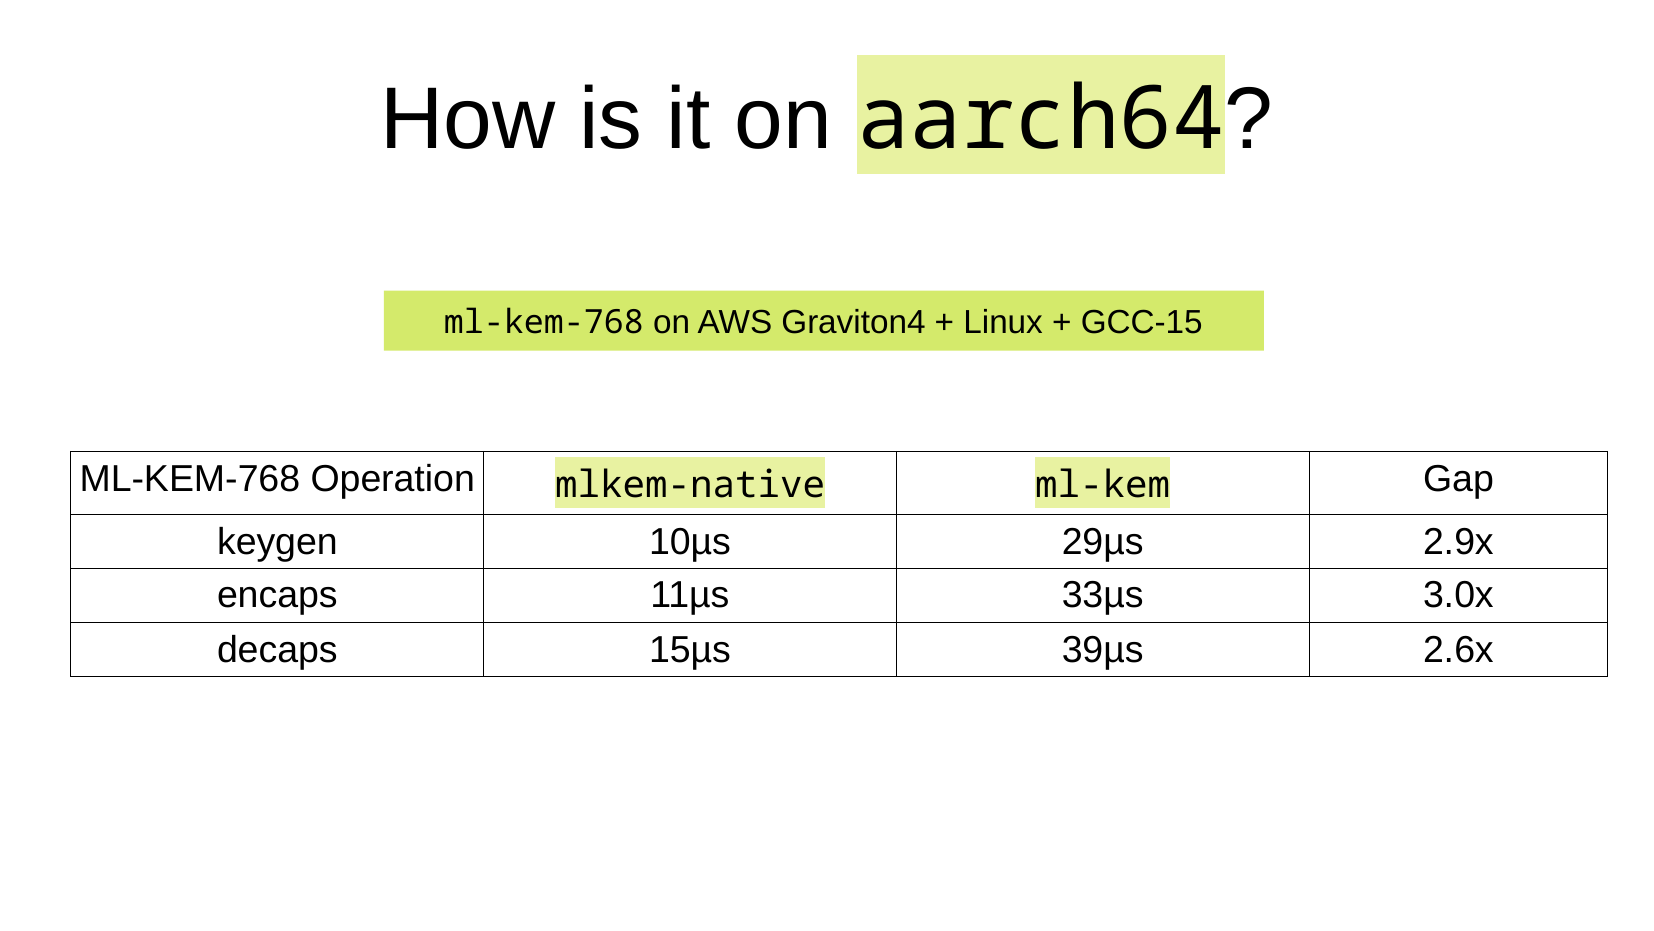

# How is it on aarch64?
ml-kem-768 on AWS Graviton4 + Linux + GCC-15
| ML-KEM-768 Operation | mlkem-native | ml-kem | Gap |
| --- | --- | --- | --- |
| keygen | 10µs | 29µs | 2.9x |
| encaps | 11µs | 33µs | 3.0x |
| decaps | 15µs | 39µs | 2.6x |